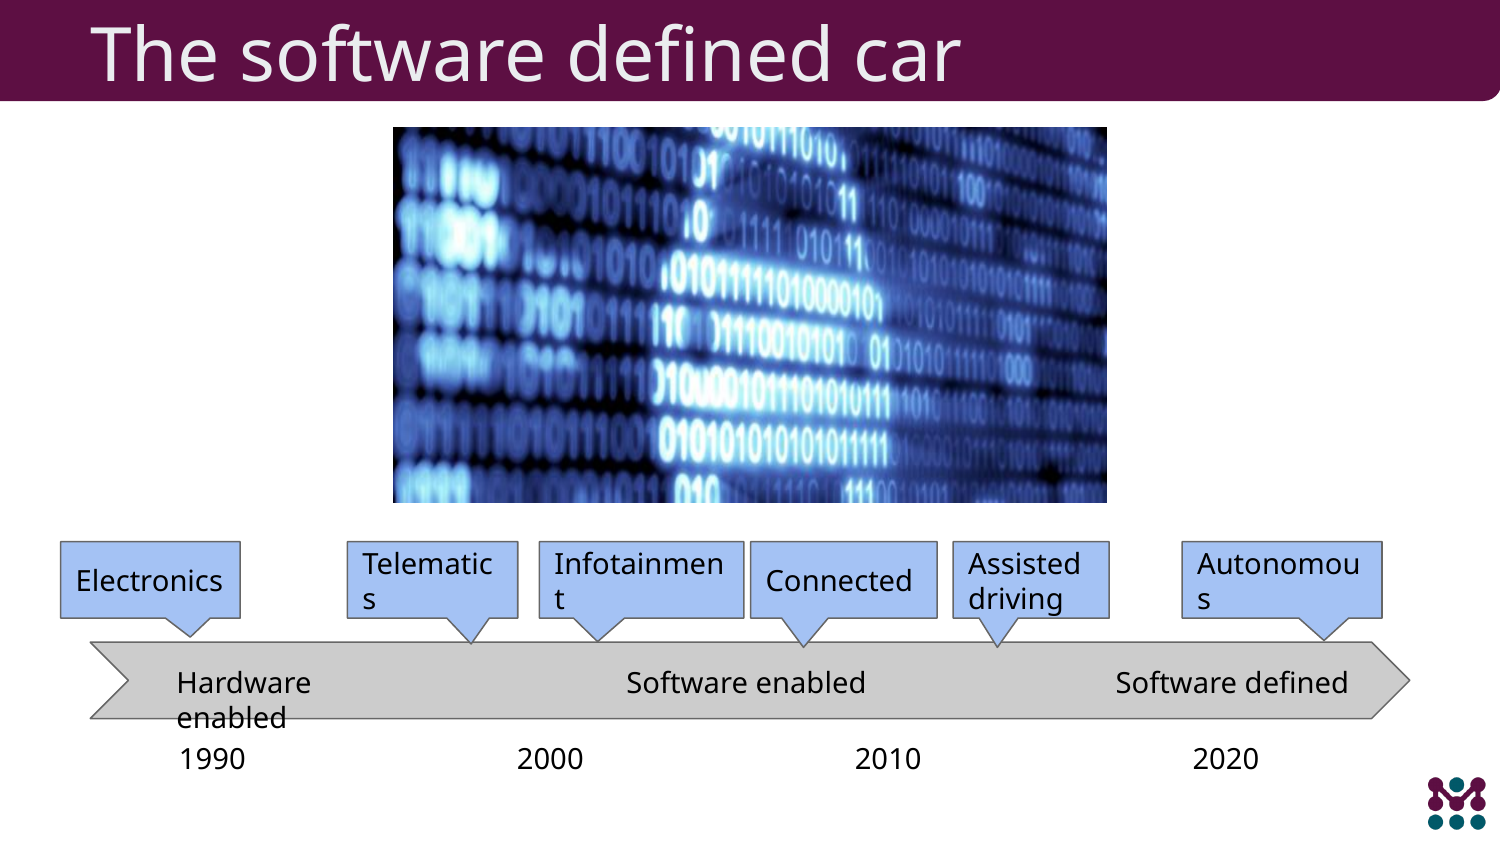

# The software defined car
Electronics
Telematics
Infotainment
Connected
Assisted driving
Autonomous
Hardware enabled
Software enabled
Software defined
1990
2000
2010
2020